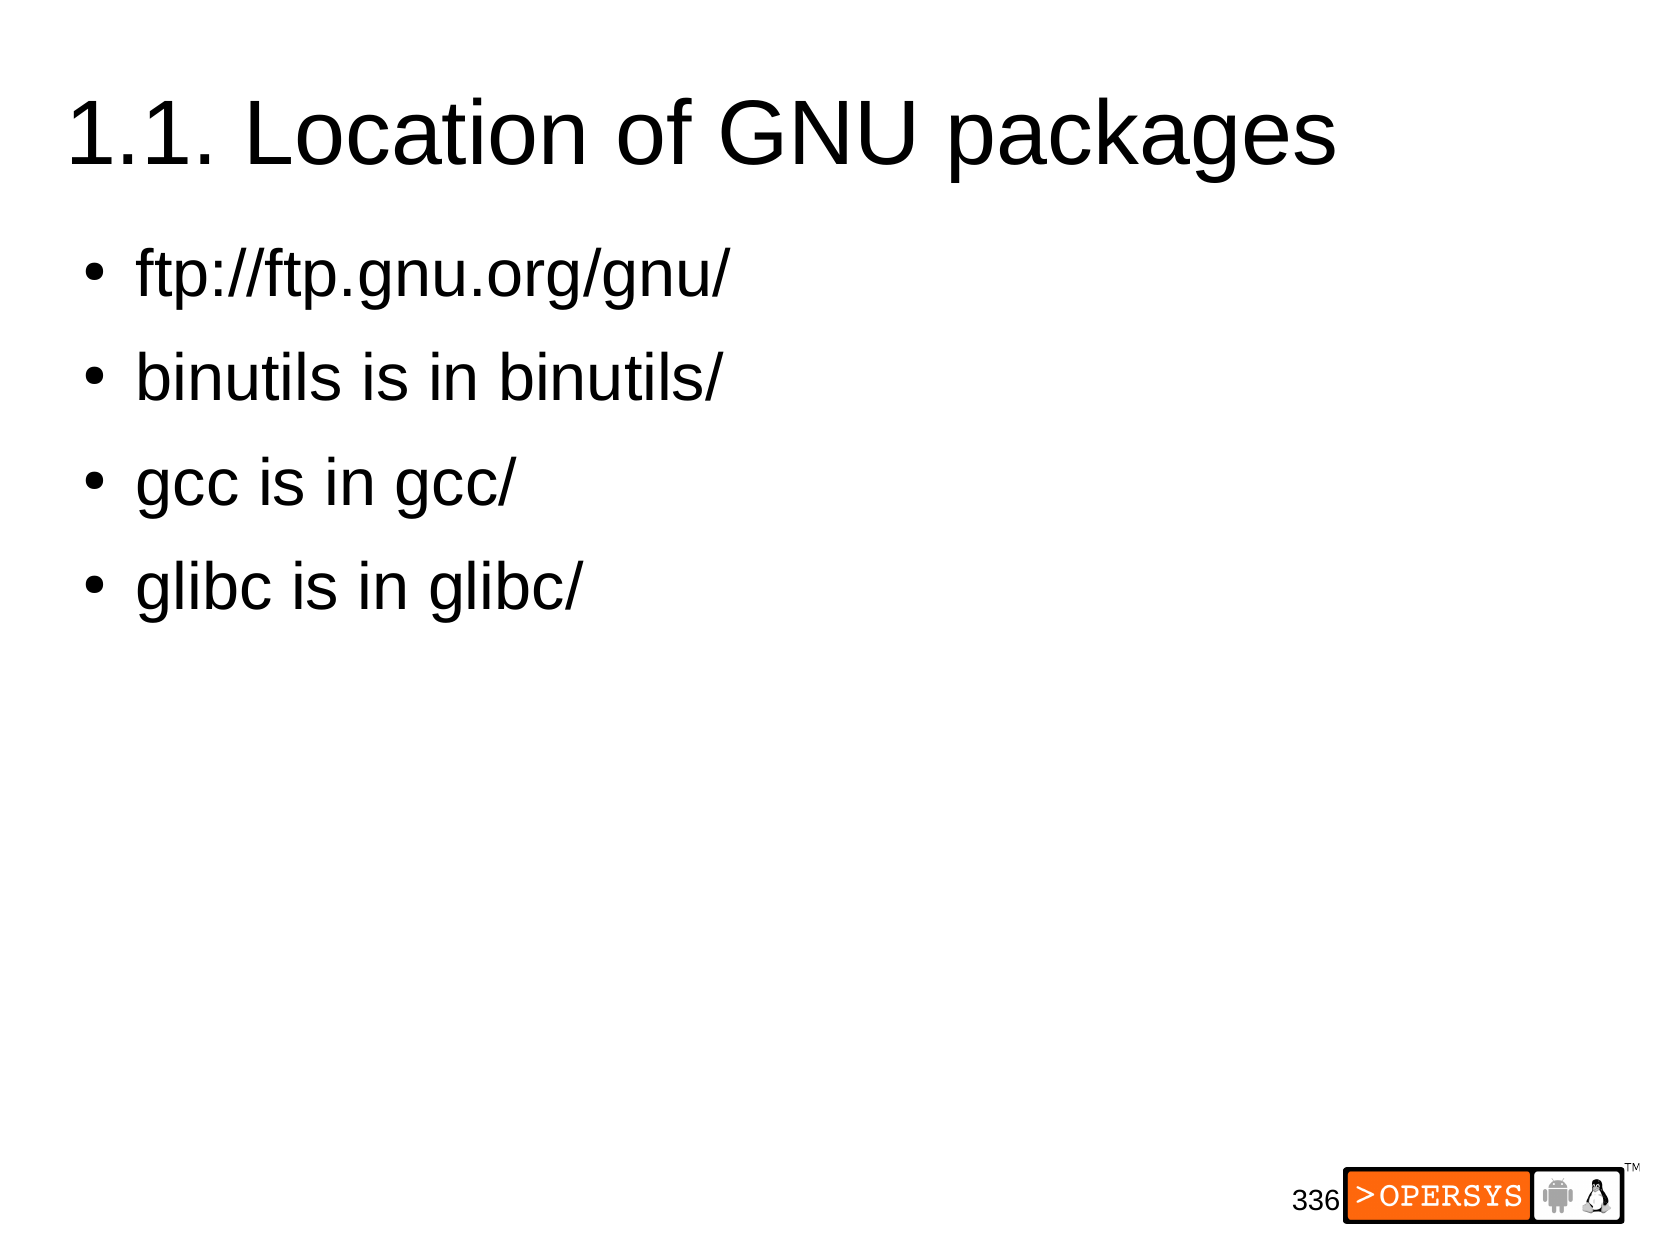

# 1.1. Location of GNU packages
ftp://ftp.gnu.org/gnu/
binutils is in binutils/
gcc is in gcc/
glibc is in glibc/